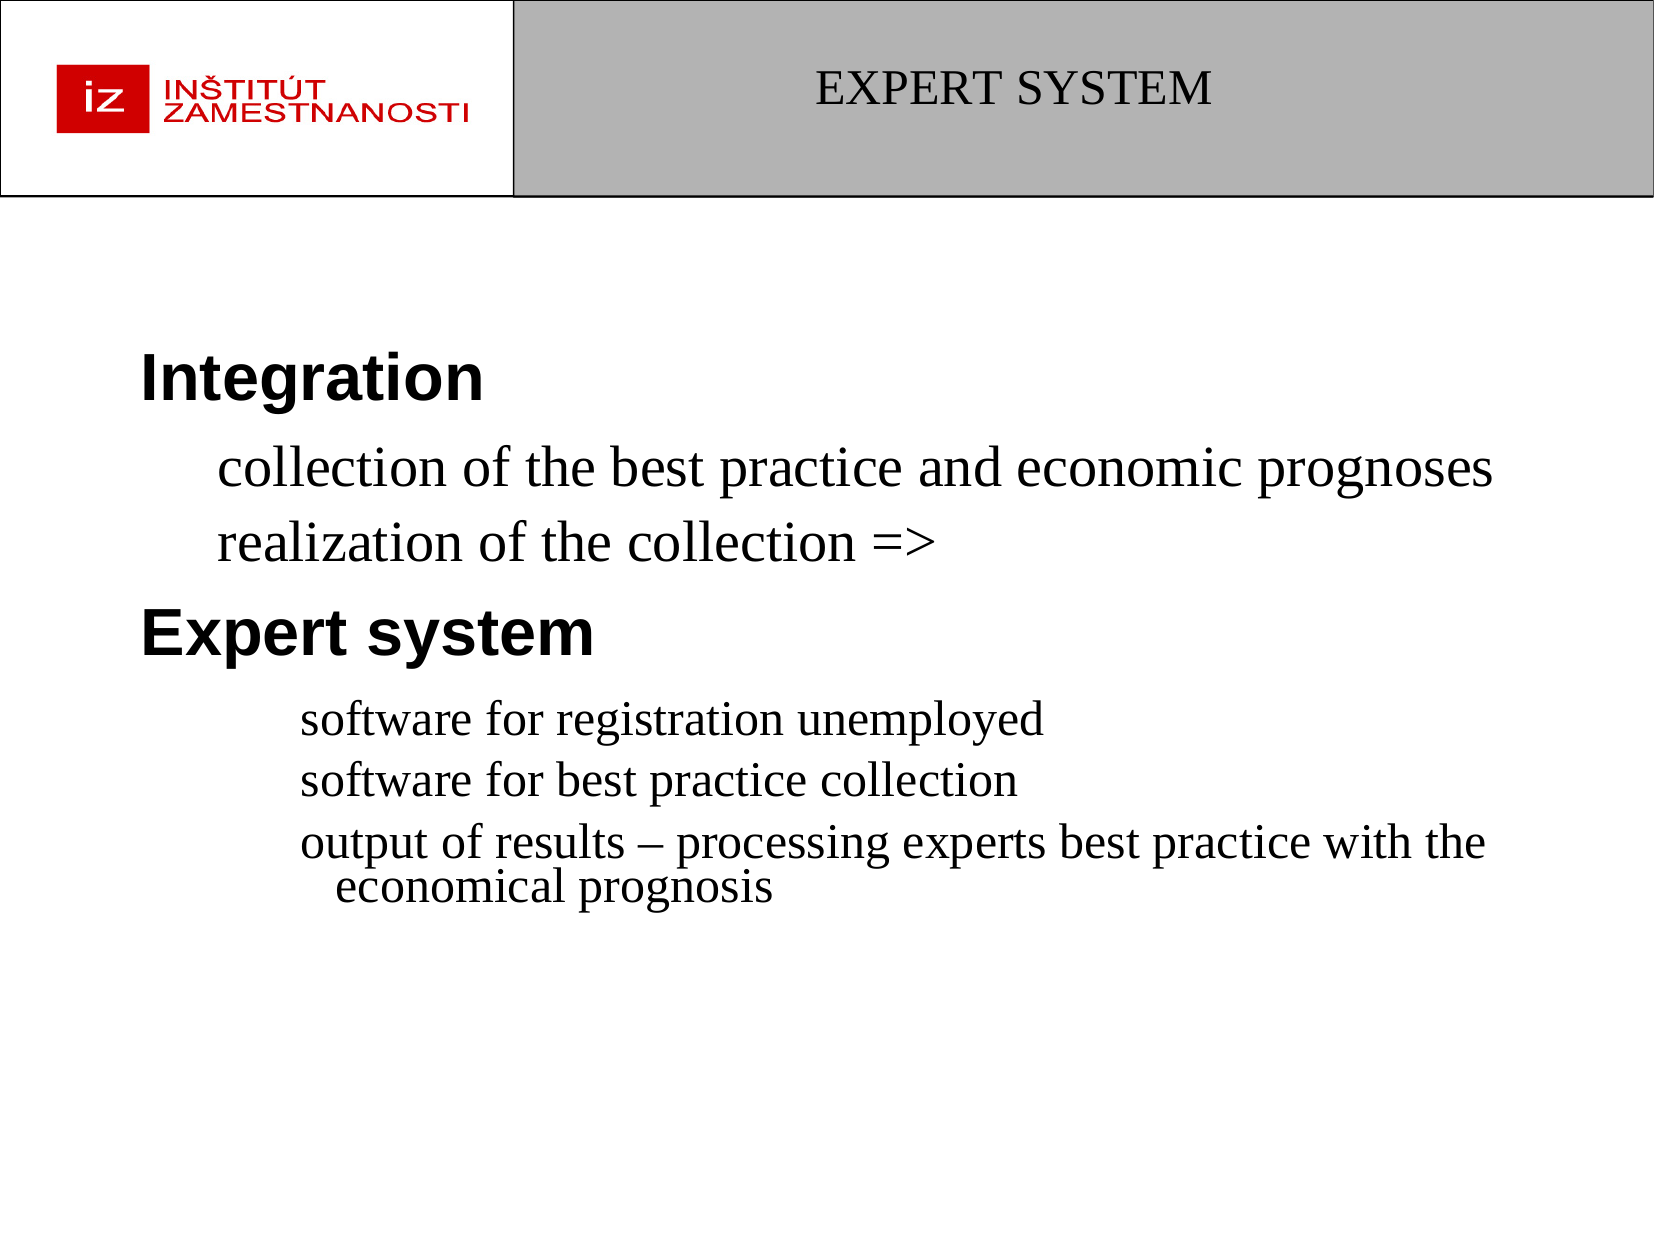

EXPERT SYSTEM
 EXPERTNÝ SYSTÉM
# Integration
collection of the best practice and economic prognoses
realization of the collection =>
Expert system
software for registration unemployed
software for best practice collection
output of results – processing experts best practice with the economical prognosis